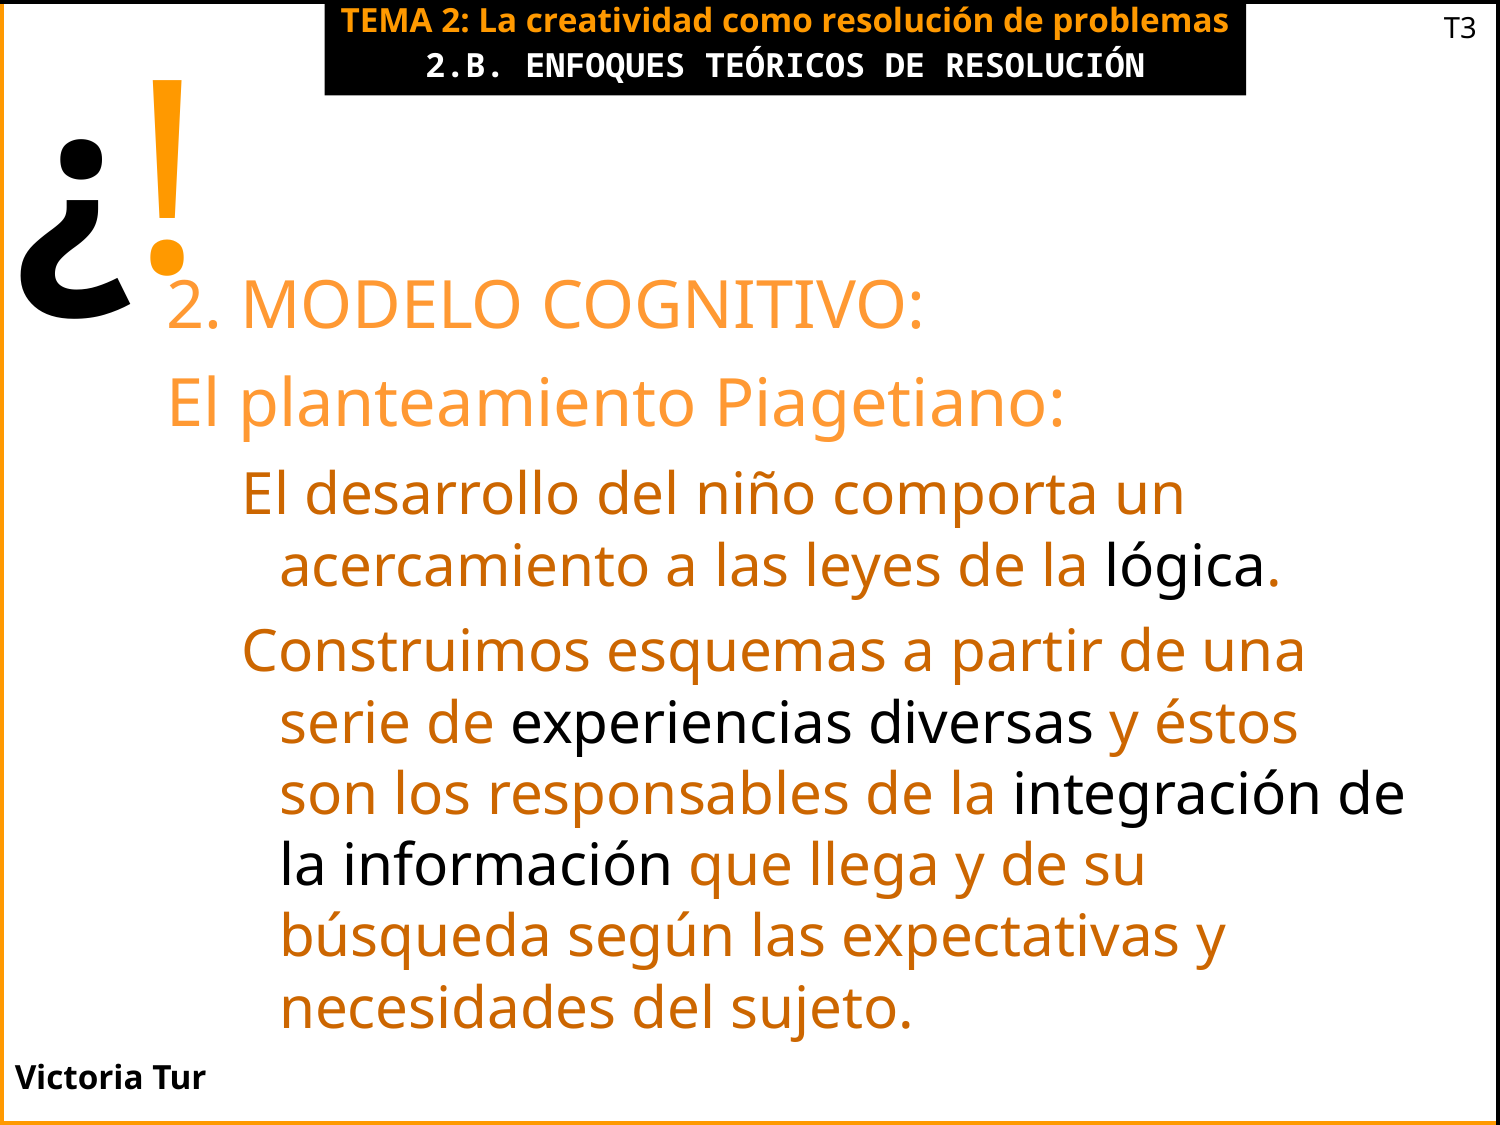

T3
# 2. MODELO COGNITIVO:
El planteamiento Piagetiano:
El desarrollo del niño comporta un acercamiento a las leyes de la lógica.
Construimos esquemas a partir de una serie de experiencias diversas y éstos son los responsables de la integración de la información que llega y de su búsqueda según las expectativas y necesidades del sujeto.